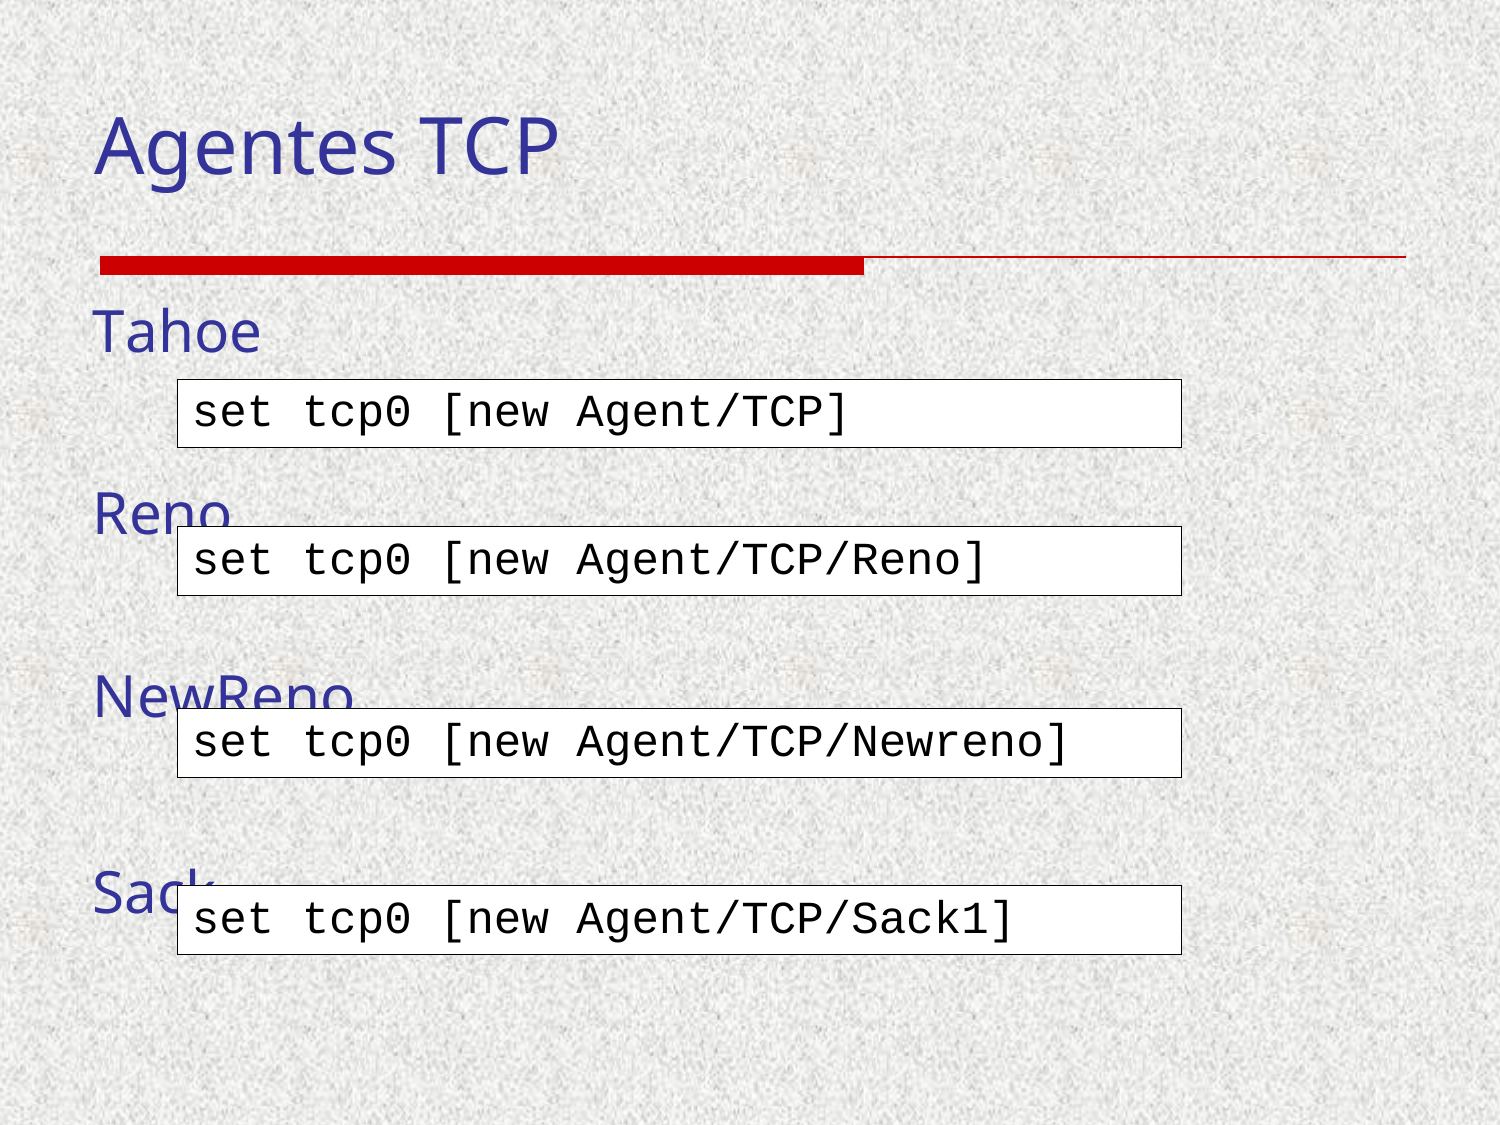

# Agentes TCP
Tahoe
Reno
NewReno
Sack
set tcp0 [new Agent/TCP]
set tcp0 [new Agent/TCP/Reno]
set tcp0 [new Agent/TCP/Newreno]
set tcp0 [new Agent/TCP/Sack1]